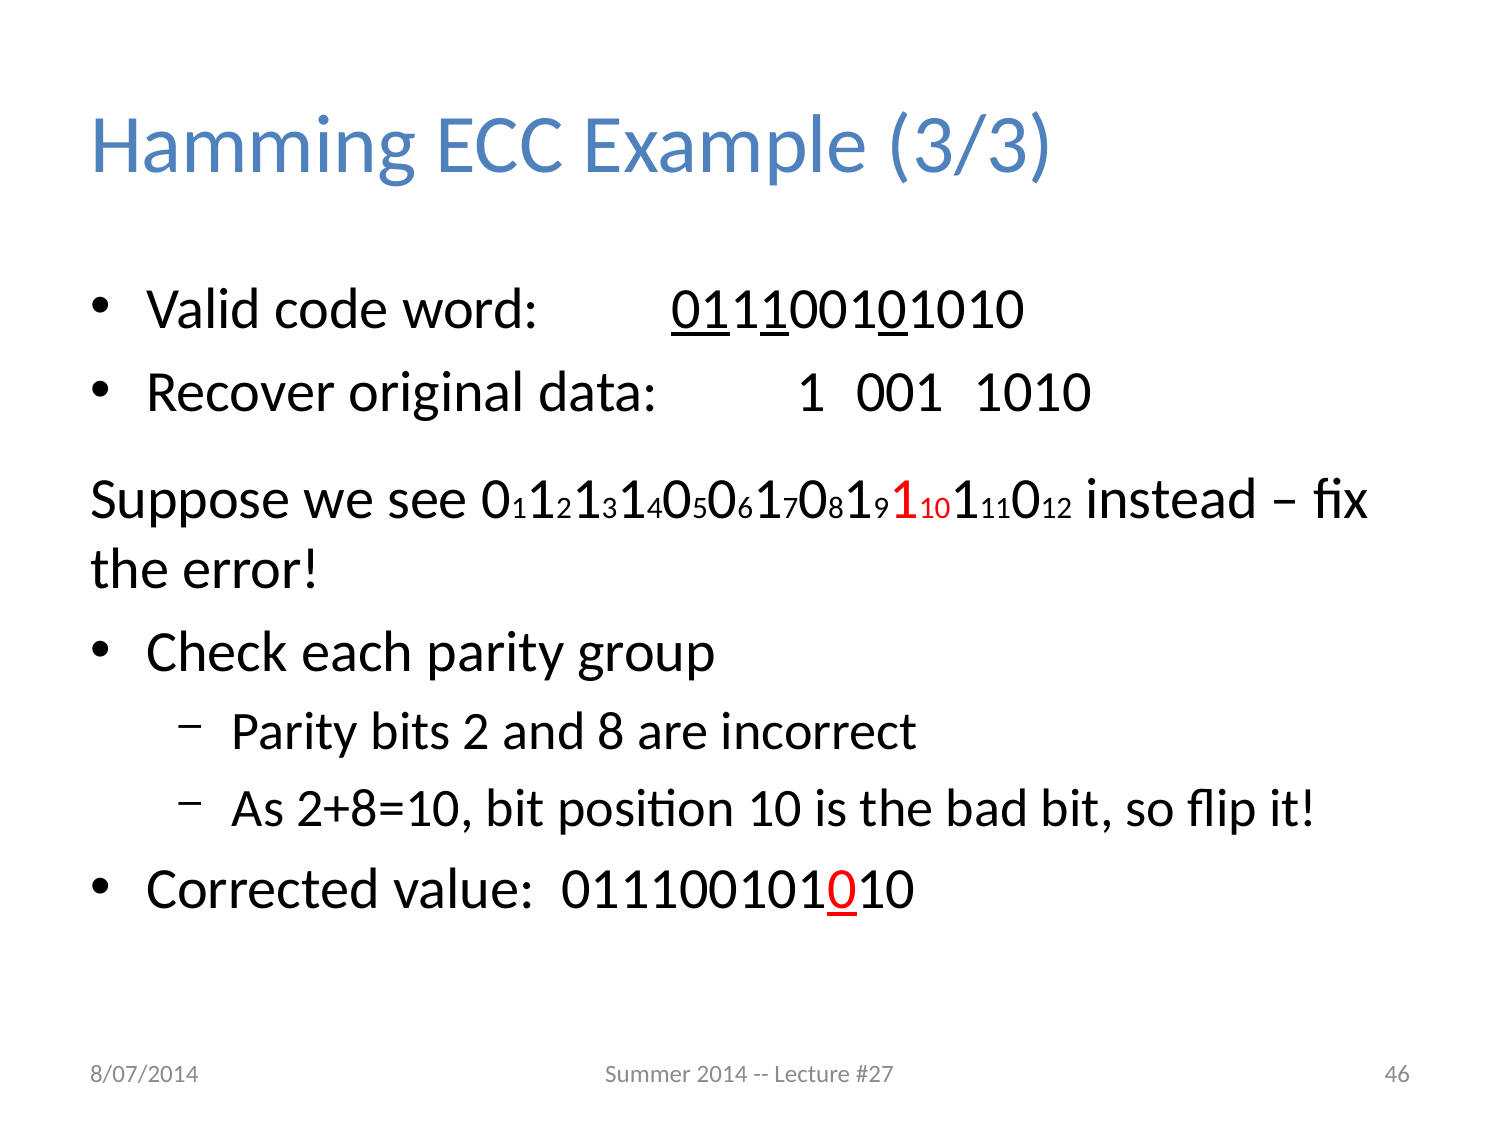

# Hamming ECC Example (3/3)
Valid code word:		011100101010
Recover original data:	011100101010
Suppose we see 011213140506170819110111012 instead – fix the error!
Check each parity group
Parity bits 2 and 8 are incorrect
As 2+8=10, bit position 10 is the bad bit, so flip it!
Corrected value: 011100101010
8/07/2014
Summer 2014 -- Lecture #27